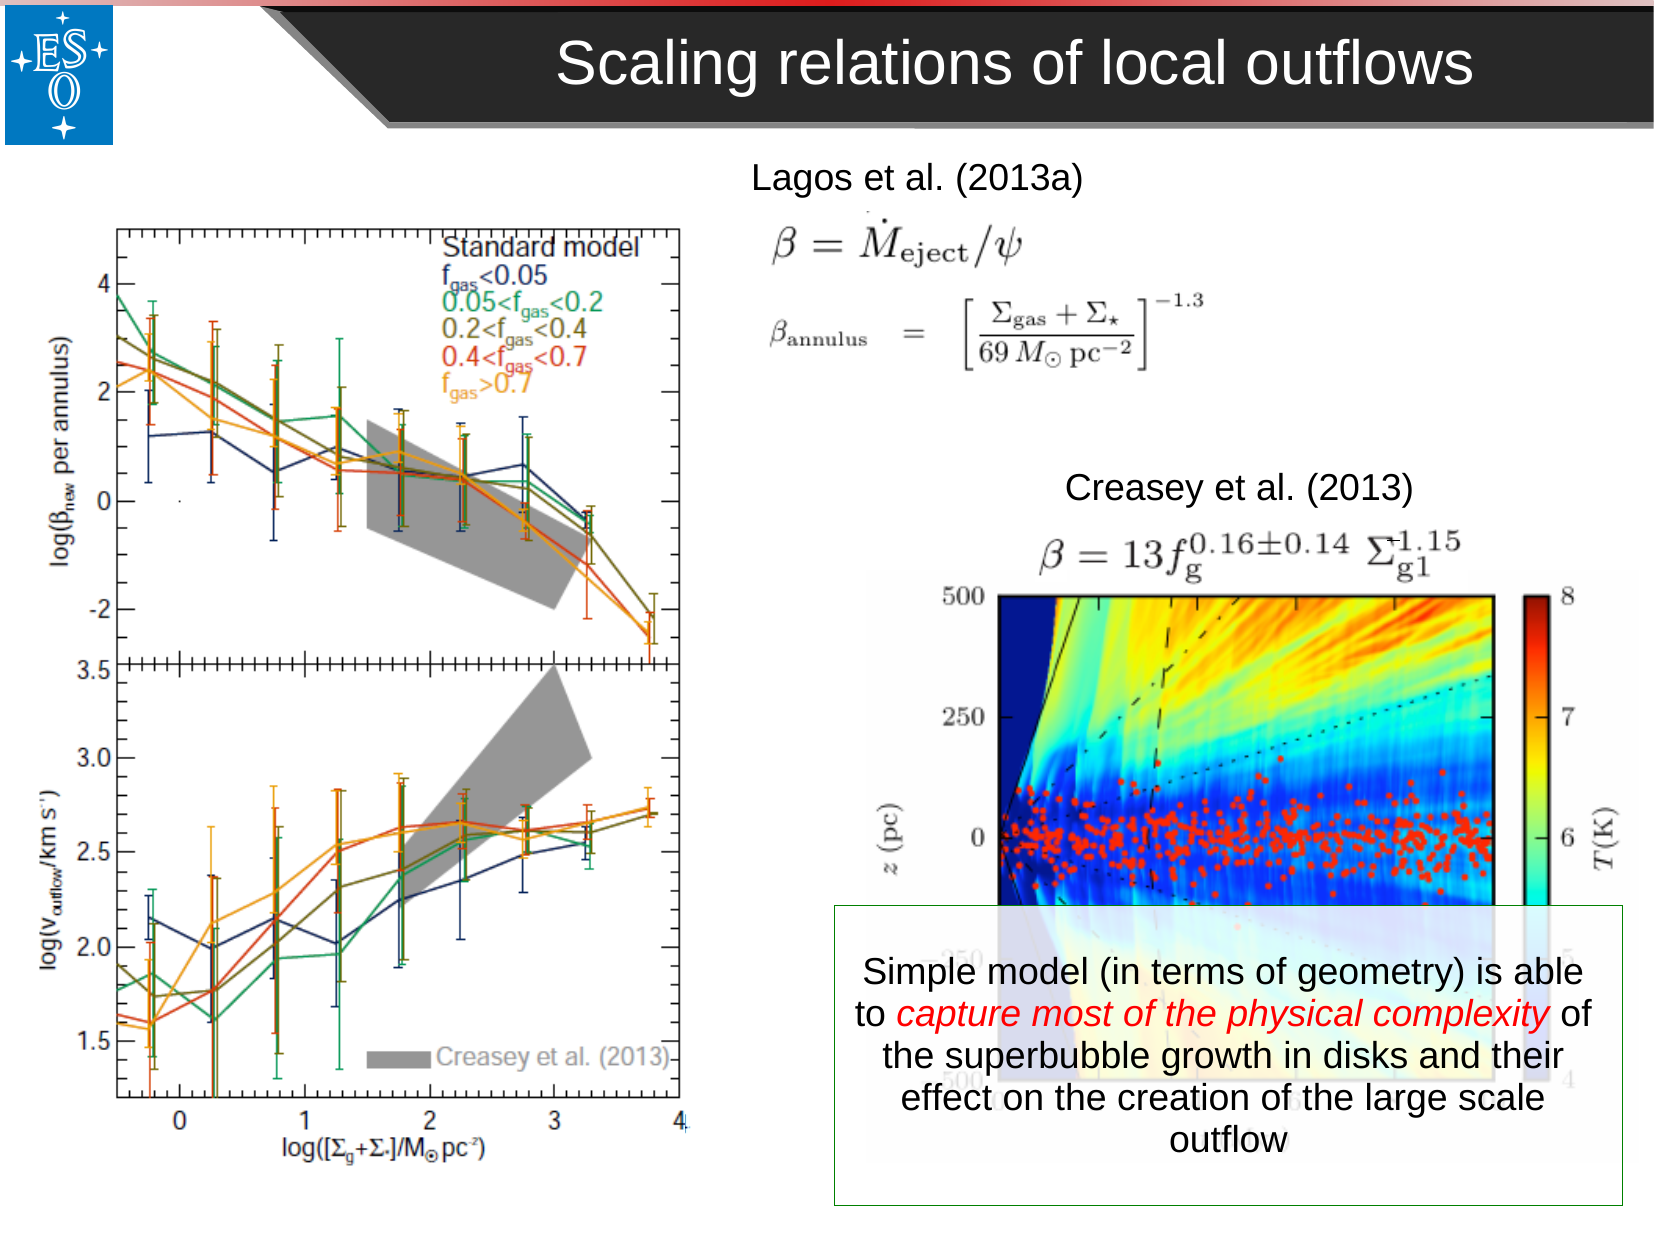

# Scaling relations of local outflows
Lagos et al. (2013a)
Creasey et al. (2013)
Simple model (in terms of geometry) is able
to capture most of the physical complexity of
the superbubble growth in disks and their
effect on the creation of the large scale
outflow